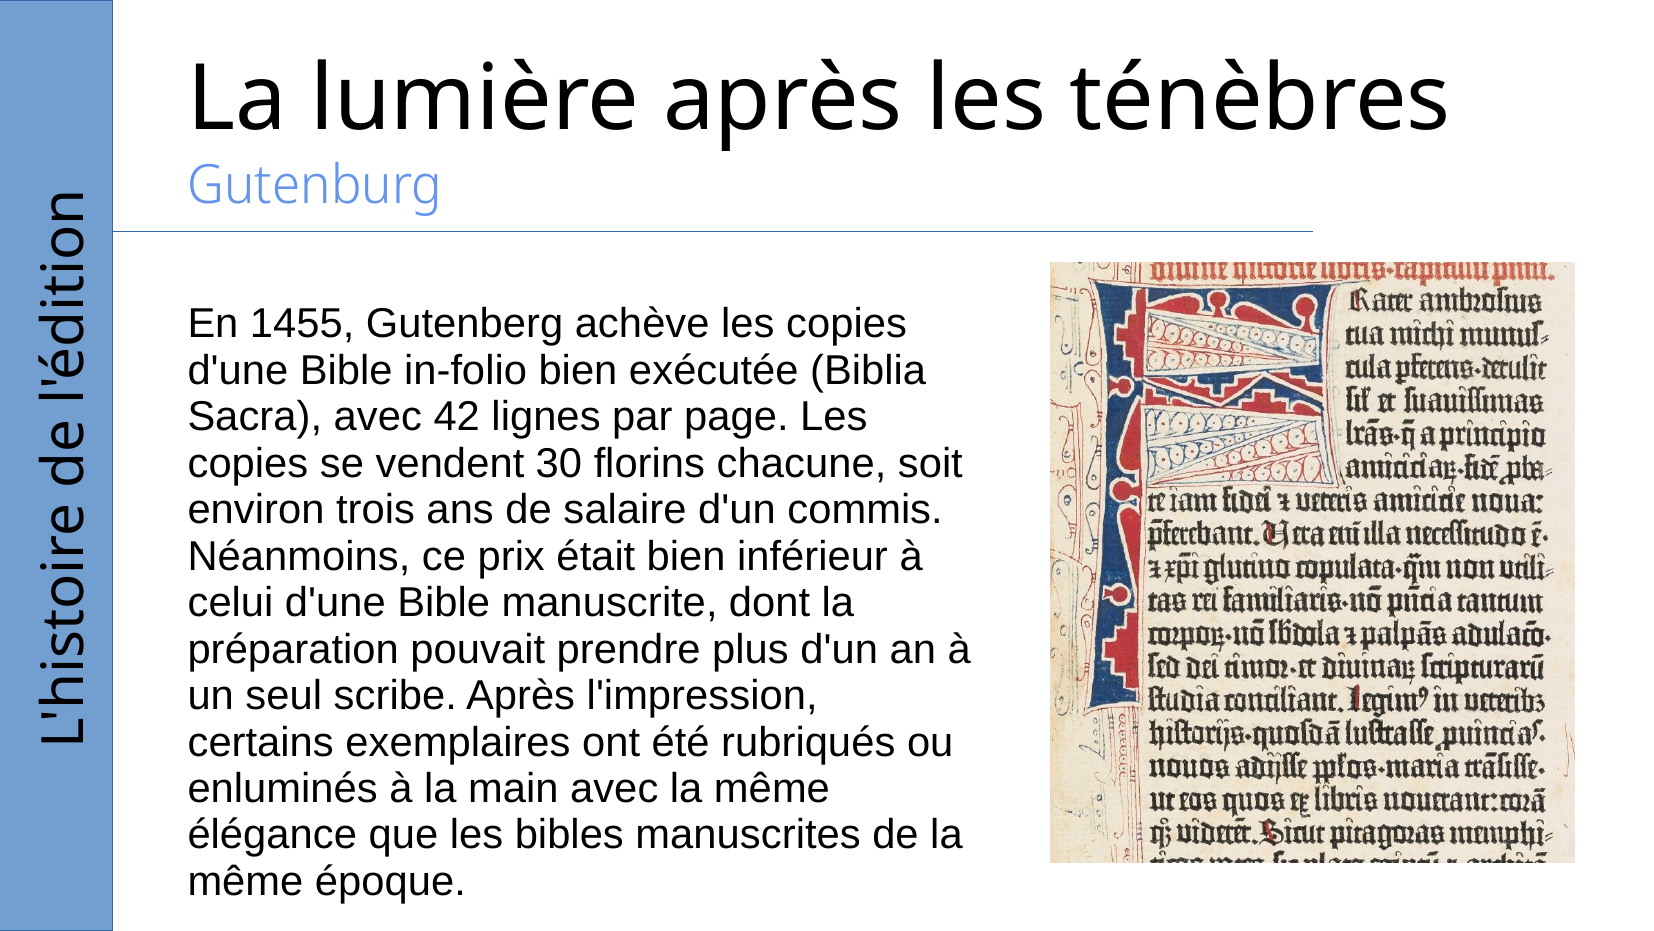

# La lumière après les ténèbres
Gutenburg
En 1455, Gutenberg achève les copies d'une Bible in-folio bien exécutée (Biblia Sacra), avec 42 lignes par page. Les copies se vendent 30 florins chacune, soit environ trois ans de salaire d'un commis. Néanmoins, ce prix était bien inférieur à celui d'une Bible manuscrite, dont la préparation pouvait prendre plus d'un an à un seul scribe. Après l'impression, certains exemplaires ont été rubriqués ou enluminés à la main avec la même élégance que les bibles manuscrites de la même époque.
L'histoire de l'édition